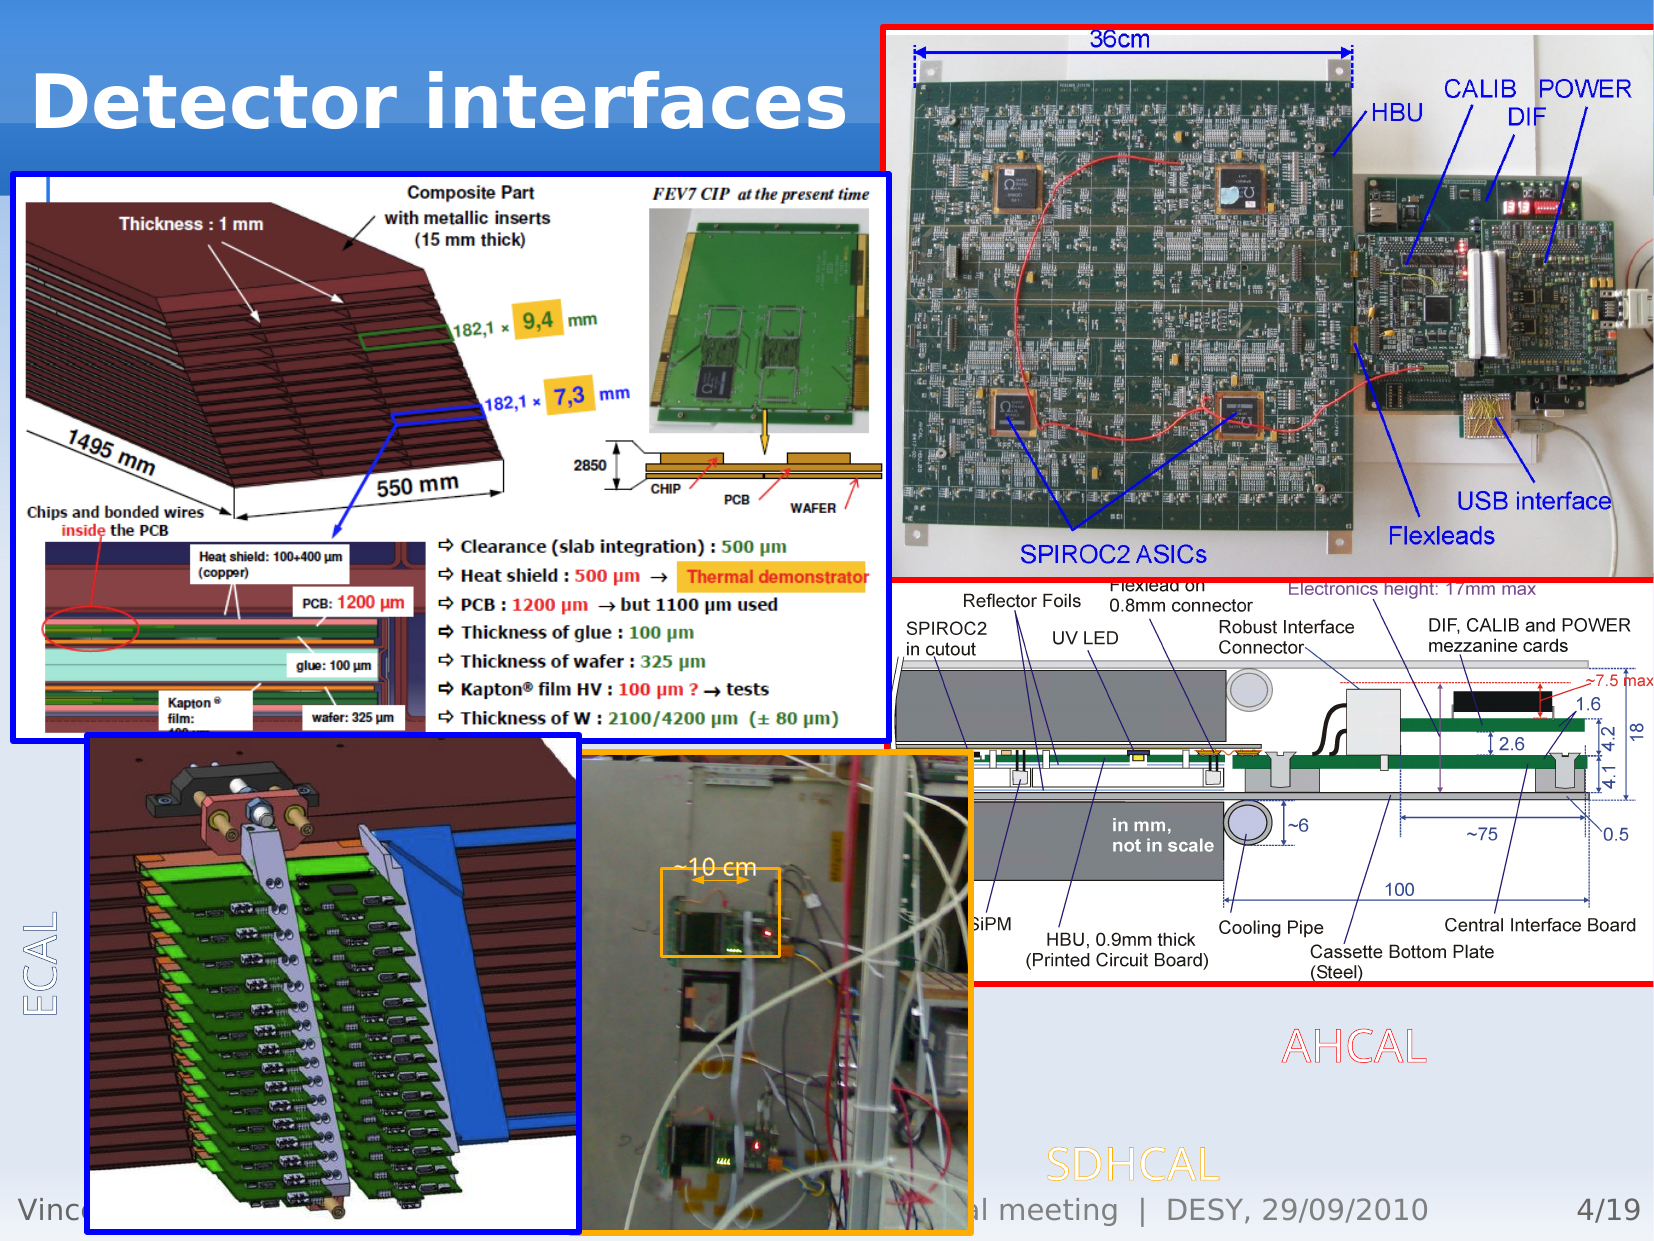

# Detector interfaces
~10 cm
ECAL
AHCAL
SDHCAL
Vincent.Boudry@in2p3.fr
JRA3 DAQ status | EUDET Final annual meeting | DESY, 29/09/2010
4